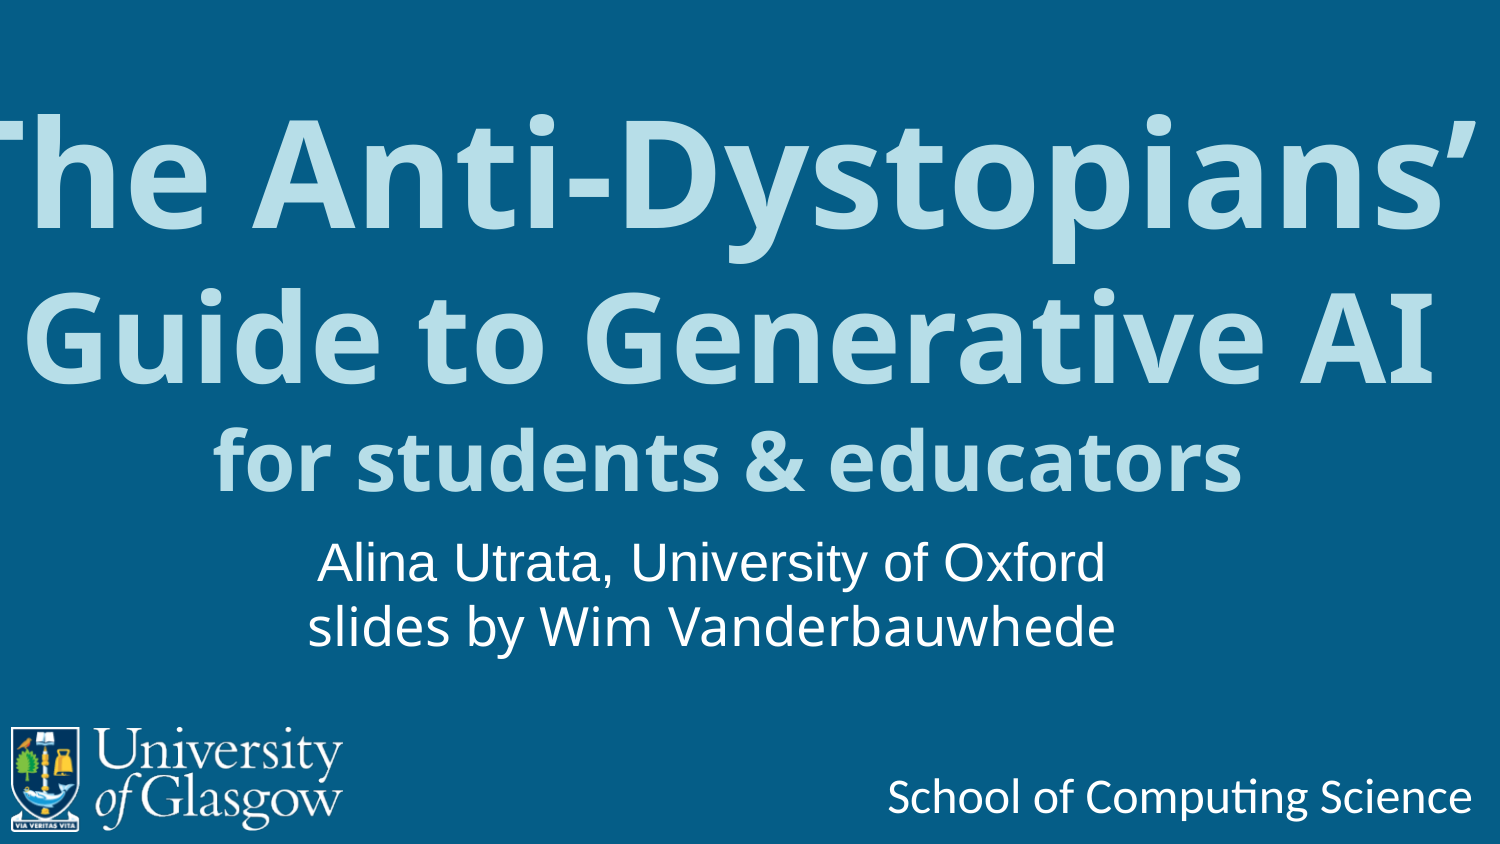

The Anti-Dystopians’
Guide to Generative AI
for students & educators
Alina Utrata, University of Oxford
slides by Wim Vanderbauwhede
School of Computing Science